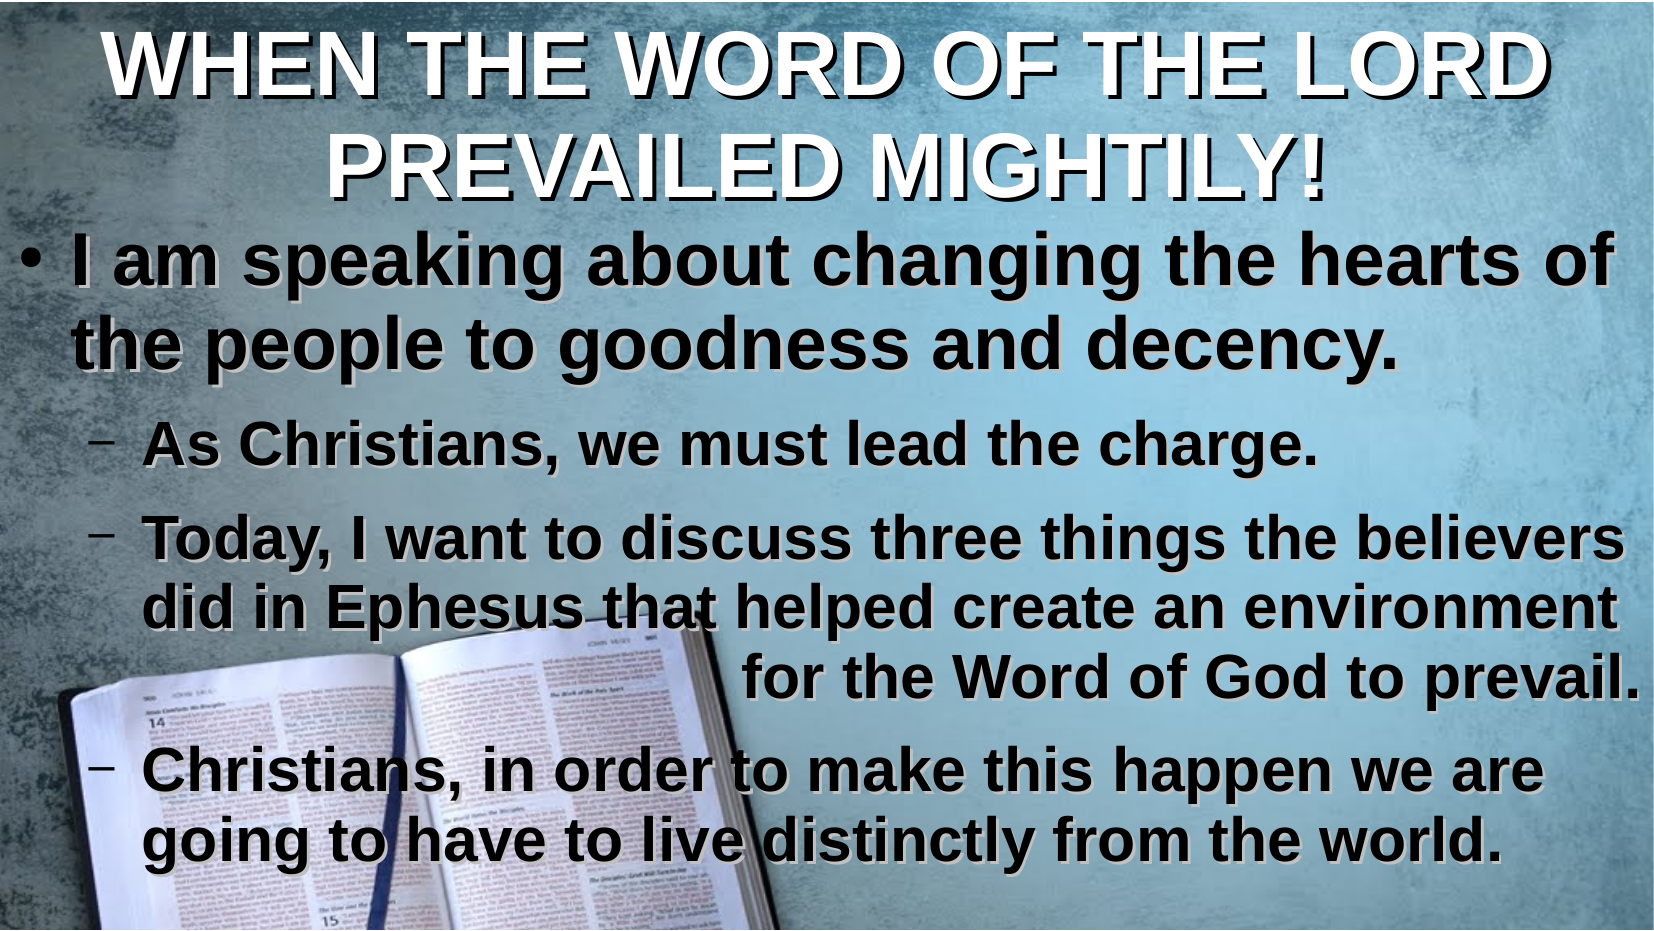

# WHEN THE WORD OF THE LORD PREVAILED MIGHTILY!
I am speaking about changing the hearts of the people to goodness and decency.
As Christians, we must lead the charge.
Today, I want to discuss three things the believers did in Ephesus that helped create an environment 									for the Word of God to prevail.
Christians, in order to make this happen we are going to have to live distinctly from the world.